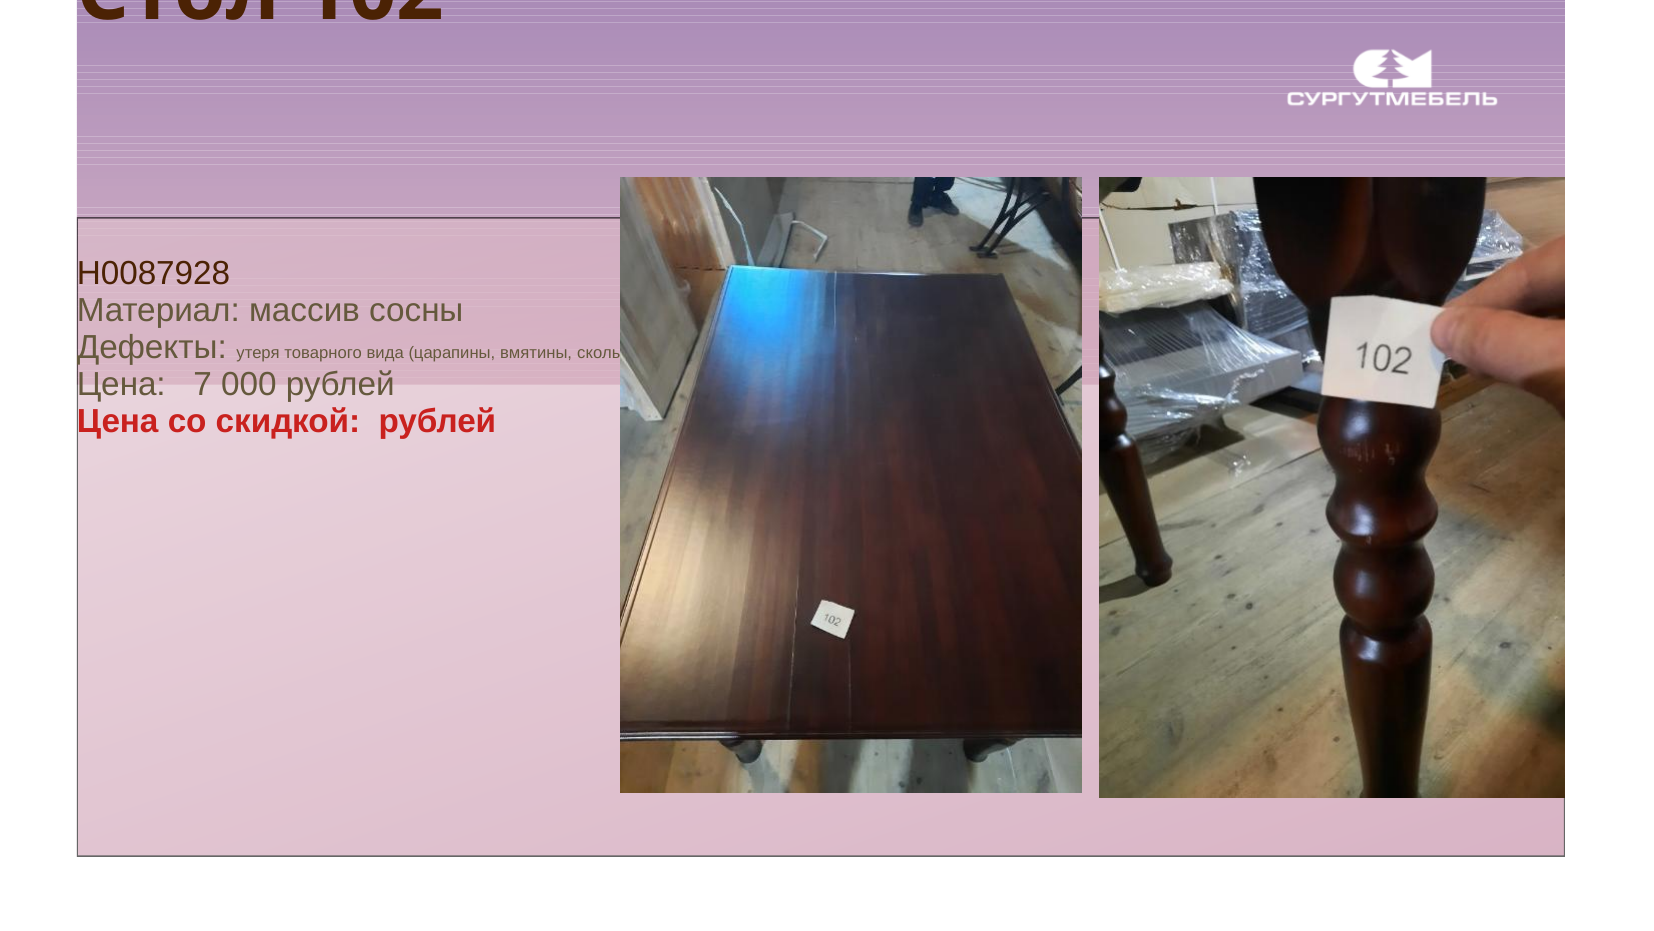

# Стол 102
Н0087928
Материал: массив сосны
Дефекты: утеря товарного вида (царапины, вмятины, сколы
Цена: 7 000 рублей
Цена со скидкой: рублей